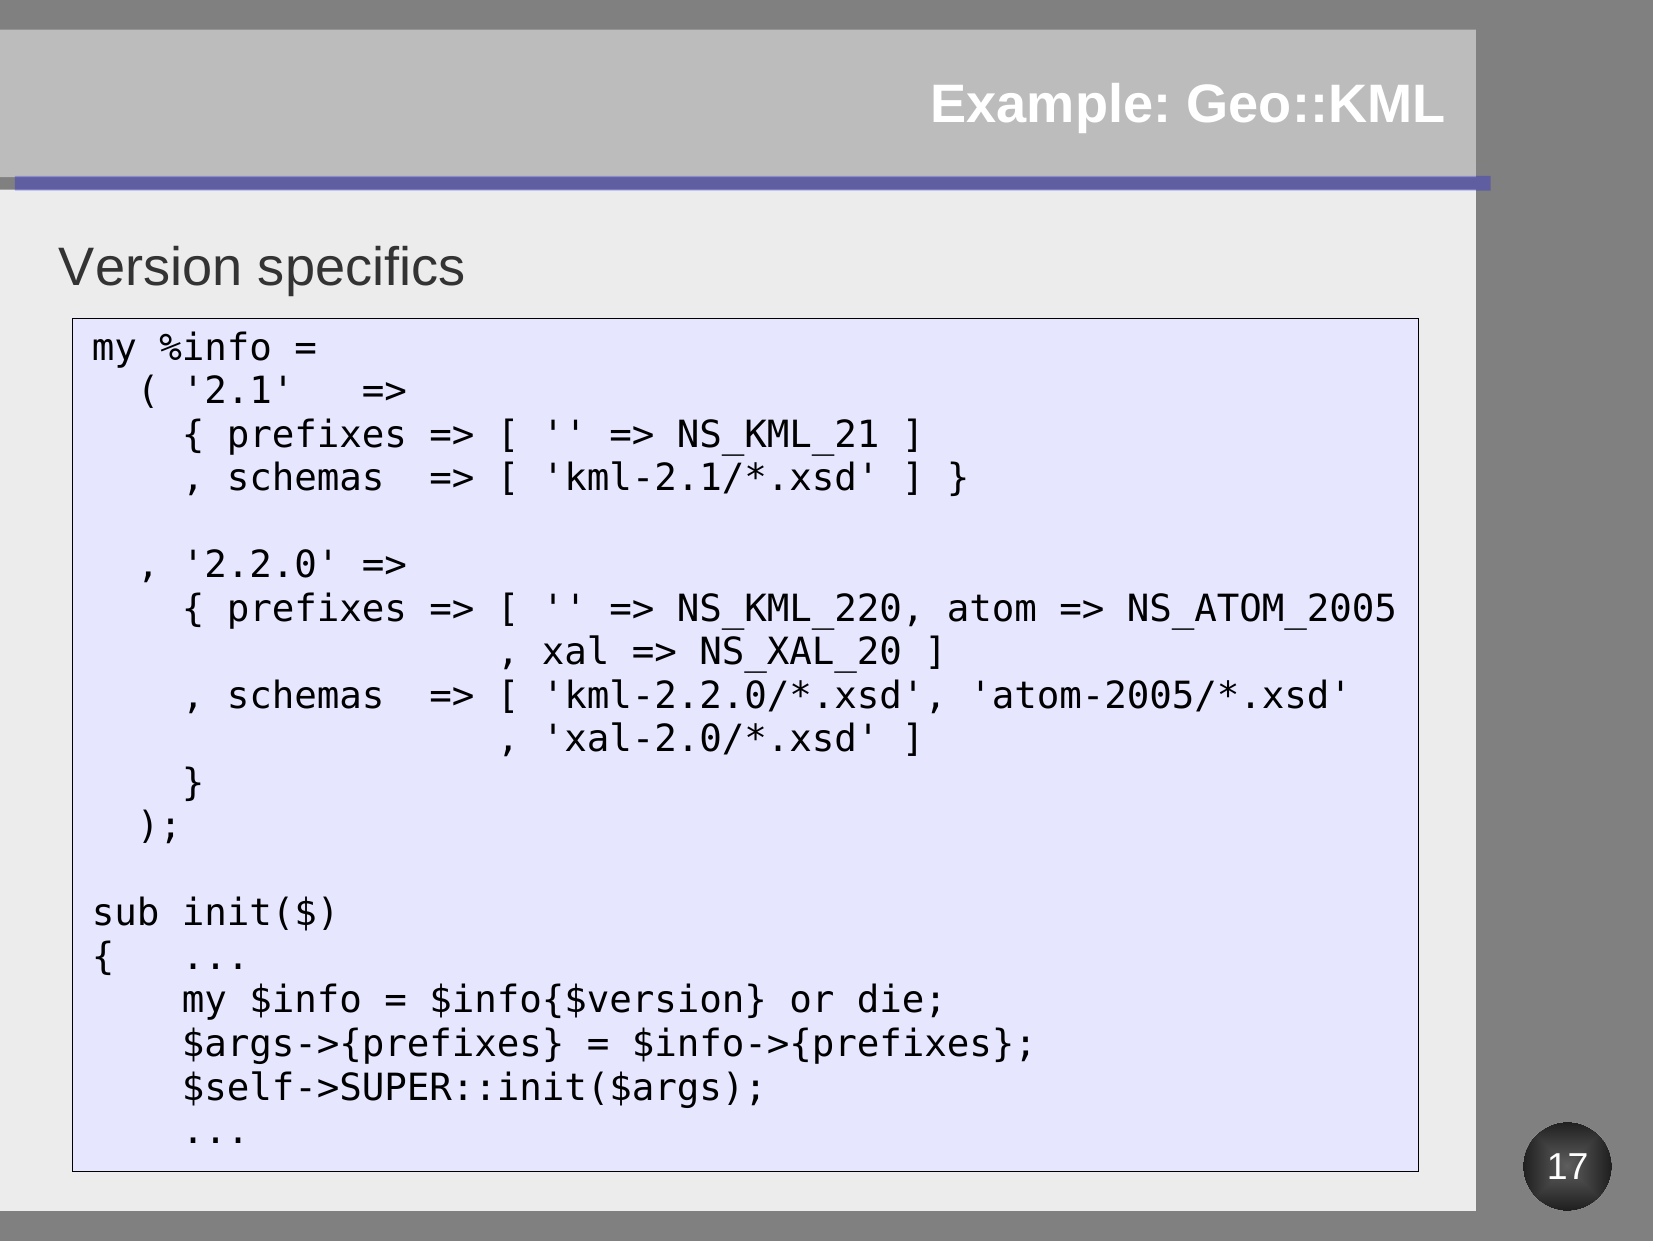

# Example: Geo::KML
Version specifics
my %info =
 ( '2.1' =>
 { prefixes => [ '' => NS_KML_21 ]
 , schemas => [ 'kml-2.1/*.xsd' ] }
 , '2.2.0' =>
 { prefixes => [ '' => NS_KML_220, atom => NS_ATOM_2005
 , xal => NS_XAL_20 ]
 , schemas => [ 'kml-2.2.0/*.xsd', 'atom-2005/*.xsd'
 , 'xal-2.0/*.xsd' ]
 }
 );
sub init($)
{ ...
 my $info = $info{$version} or die;
 $args->{prefixes} = $info->{prefixes};
 $self->SUPER::init($args);
 ...